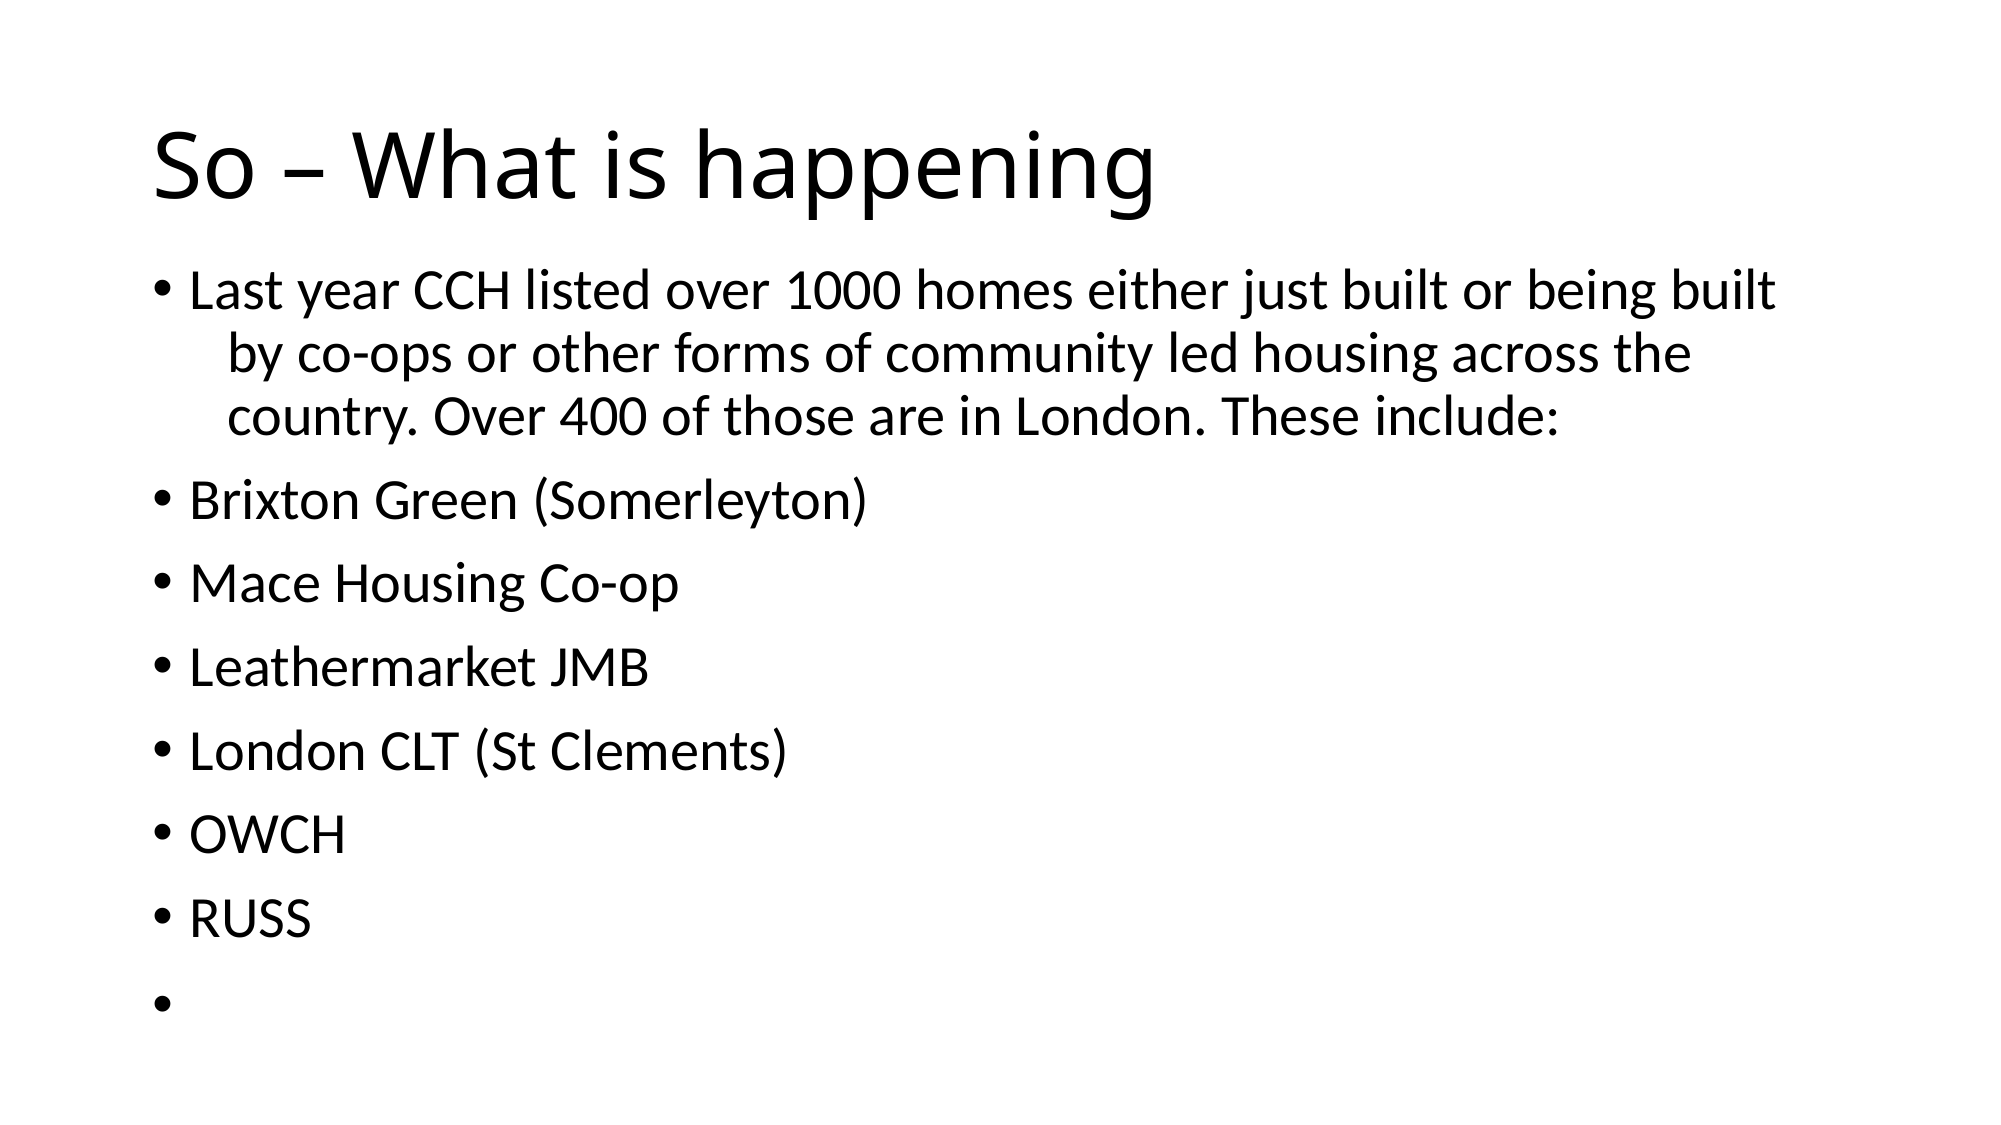

# So – What is happening
Last year CCH listed over 1000 homes either just built or being built by co-ops or other forms of community led housing across the country. Over 400 of those are in London. These include:
Brixton Green (Somerleyton)
Mace Housing Co-op
Leathermarket JMB
London CLT (St Clements)
OWCH
RUSS